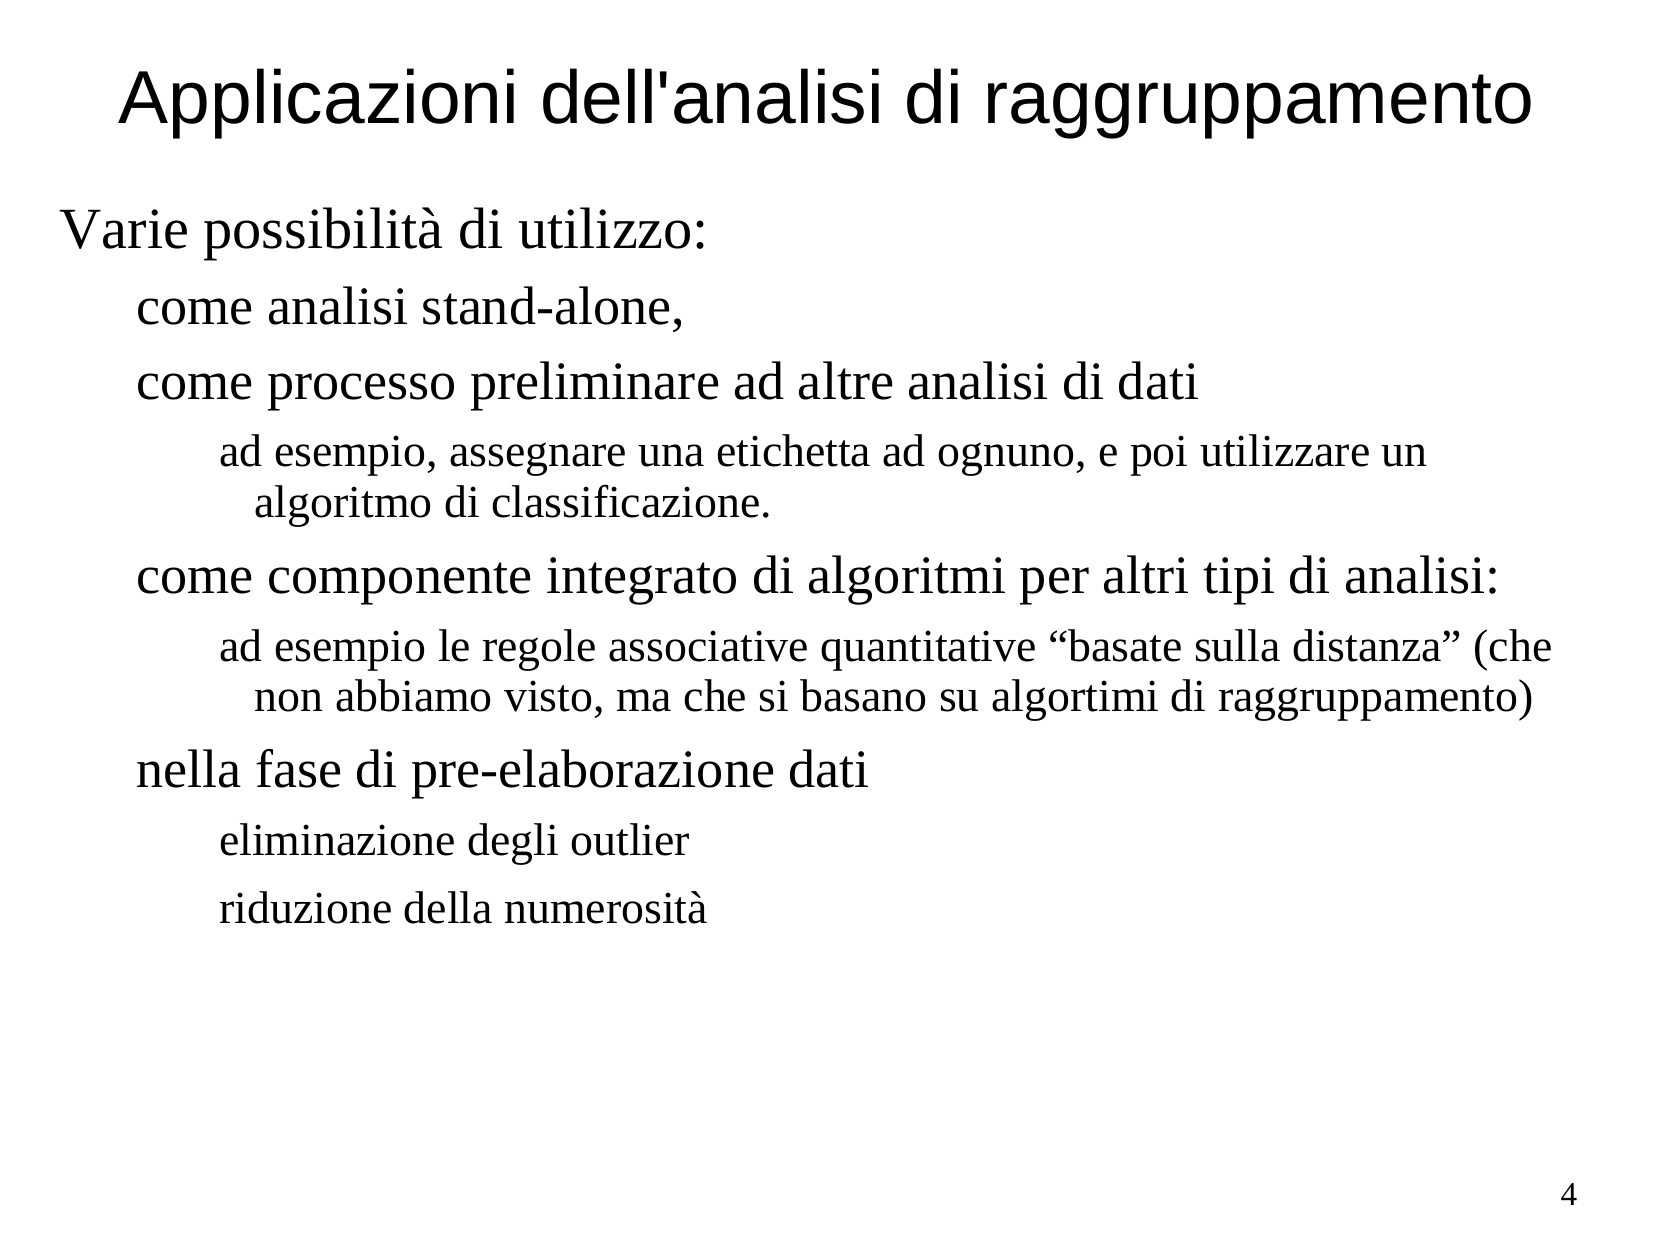

# Applicazioni dell'analisi di raggruppamento
Varie possibilità di utilizzo:
come analisi stand-alone,
come processo preliminare ad altre analisi di dati
ad esempio, assegnare una etichetta ad ognuno, e poi utilizzare un algoritmo di classificazione.
come componente integrato di algoritmi per altri tipi di analisi:
ad esempio le regole associative quantitative “basate sulla distanza” (che non abbiamo visto, ma che si basano su algortimi di raggruppamento)
nella fase di pre-elaborazione dati
eliminazione degli outlier
riduzione della numerosità